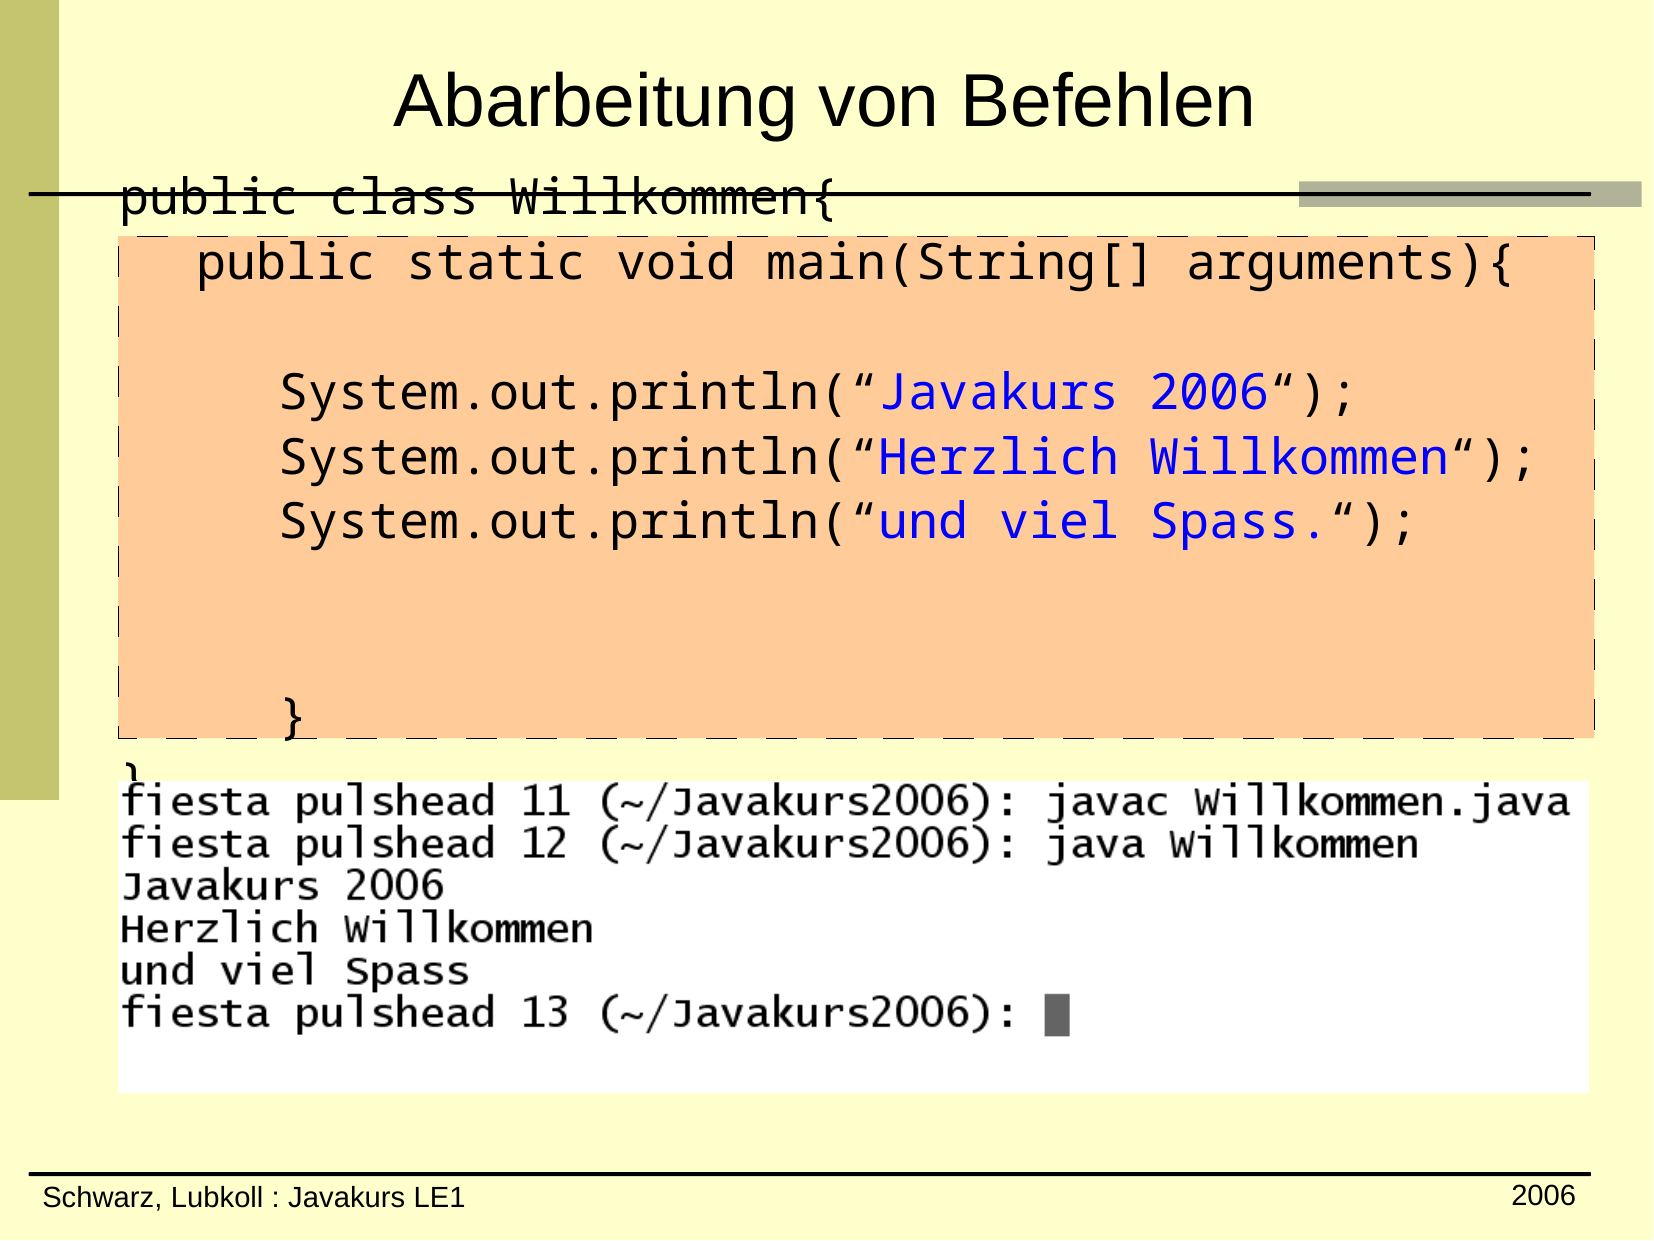

# Abarbeitung von Befehlen
public class Willkommen{
public static void main(String[] arguments){
System.out.println(“Javakurs 2006“);
System.out.println(“Herzlich Willkommen“);
System.out.println(“und viel Spass.“);
}
}